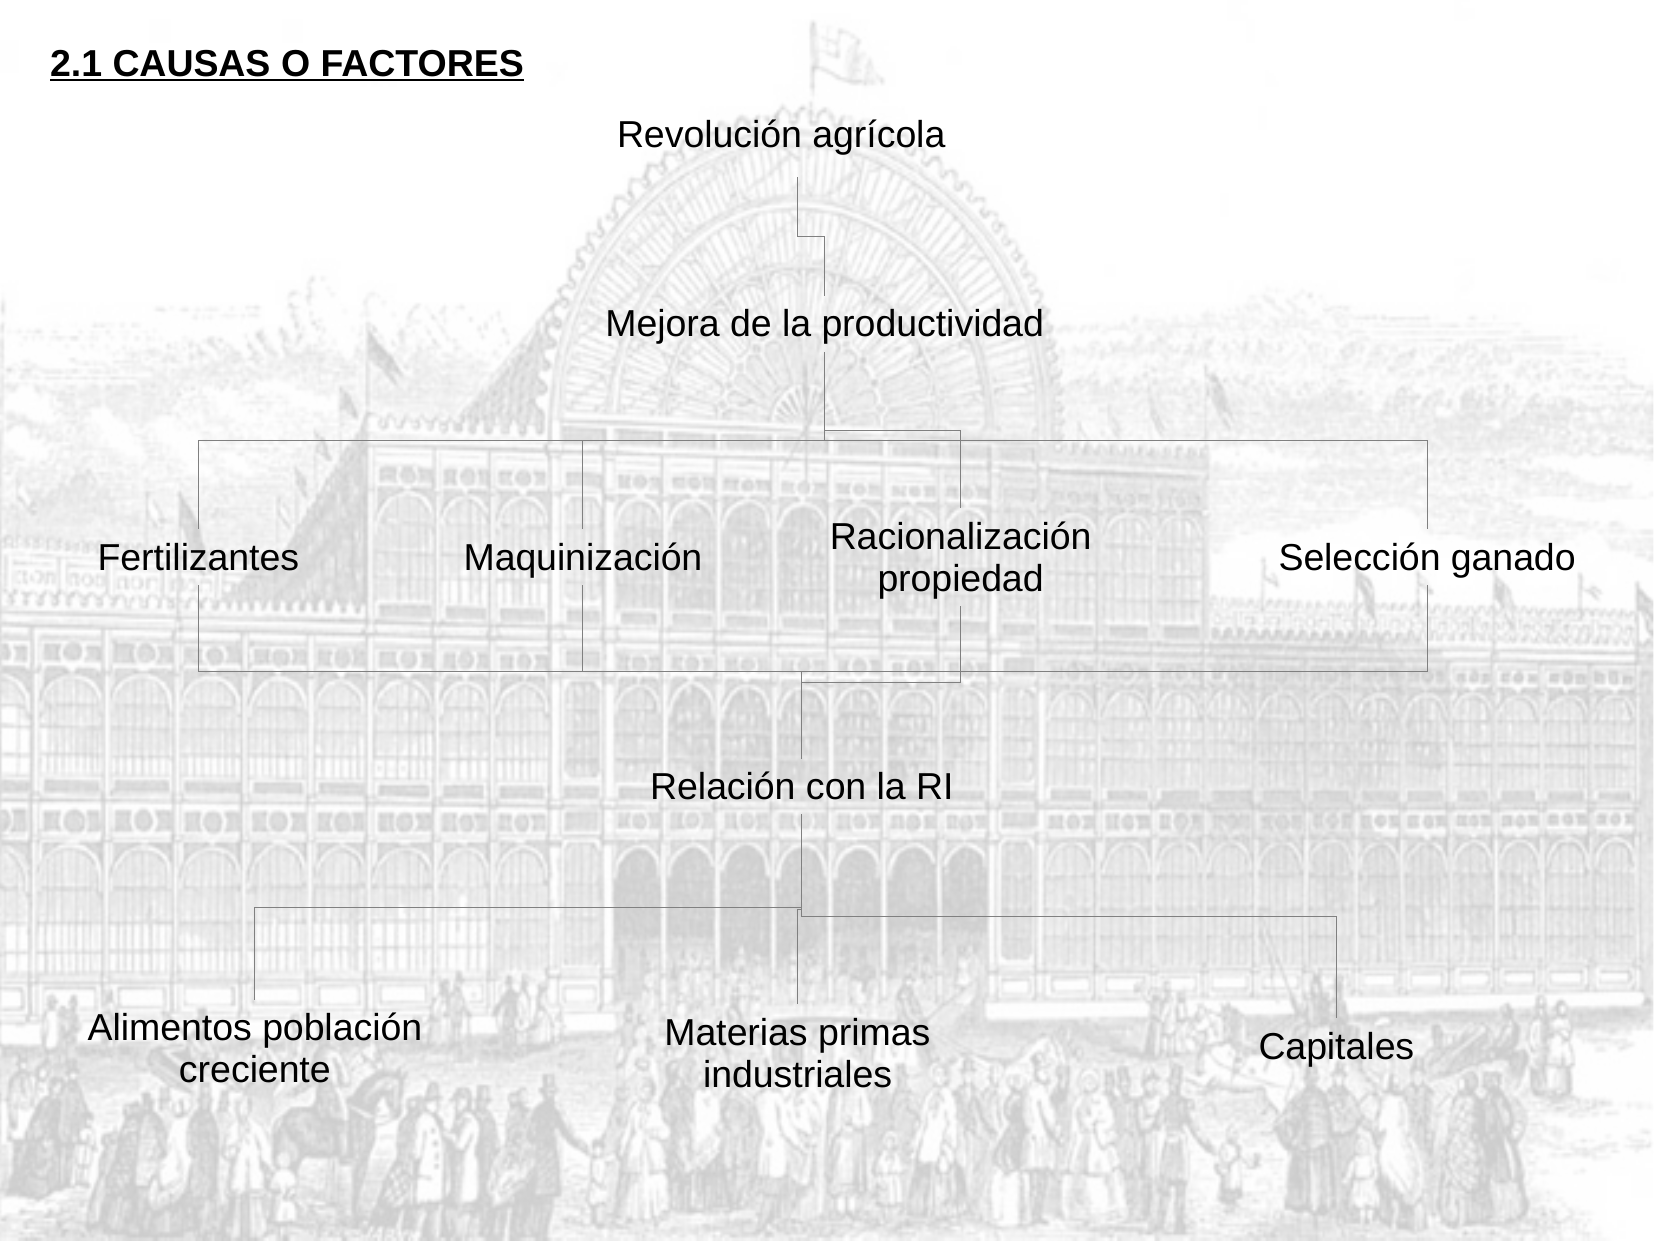

2.1 CAUSAS O FACTORES
Revolución agrícola
Mejora de la productividad
Racionalización
propiedad
Fertilizantes
Maquinización
Selección ganado
Relación con la RI
Alimentos población
creciente
Materias primas
industriales
Capitales